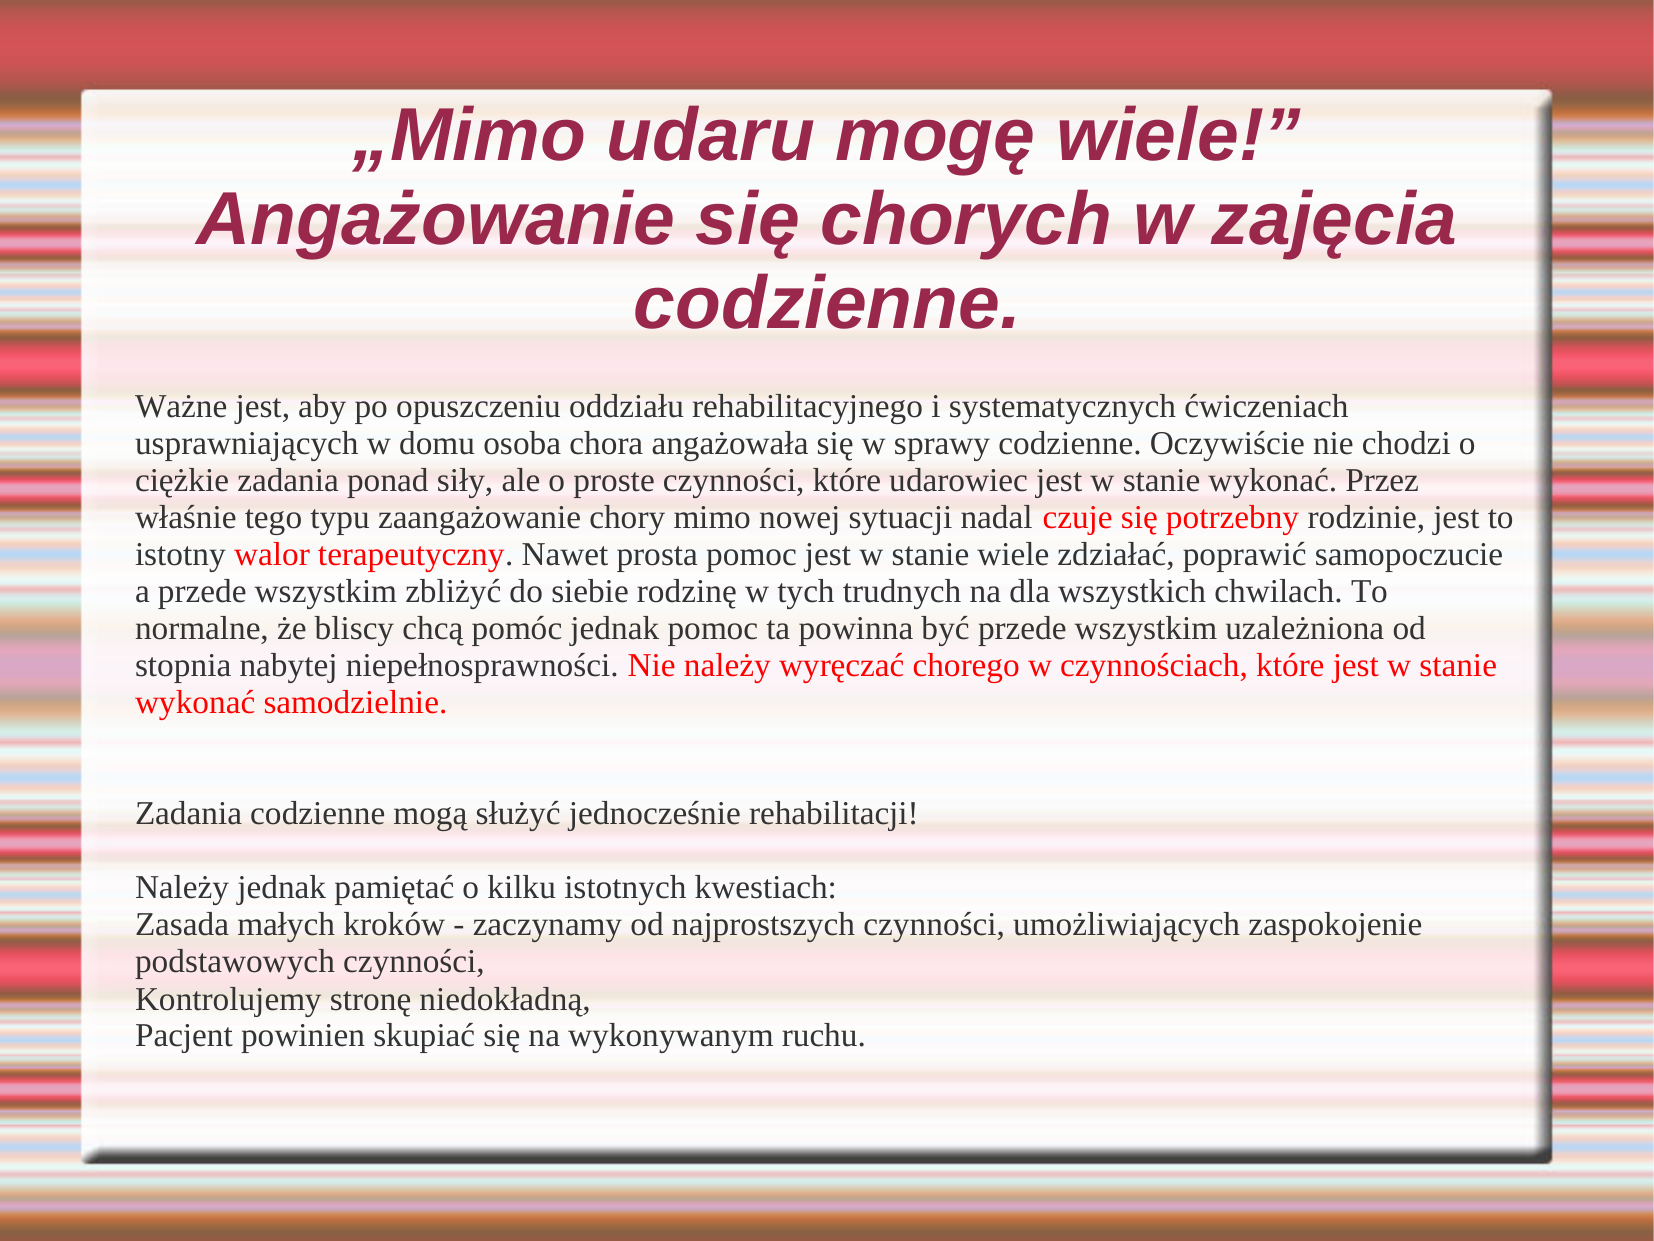

# „Mimo udaru mogę wiele!” Angażowanie się chorych w zajęcia codzienne.
Ważne jest, aby po opuszczeniu oddziału rehabilitacyjnego i systematycznych ćwiczeniach usprawniających w domu osoba chora angażowała się w sprawy codzienne. Oczywiście nie chodzi o ciężkie zadania ponad siły, ale o proste czynności, które udarowiec jest w stanie wykonać. Przez właśnie tego typu zaangażowanie chory mimo nowej sytuacji nadal czuje się potrzebny rodzinie, jest to istotny walor terapeutyczny. Nawet prosta pomoc jest w stanie wiele zdziałać, poprawić samopoczucie a przede wszystkim zbliżyć do siebie rodzinę w tych trudnych na dla wszystkich chwilach. To normalne, że bliscy chcą pomóc jednak pomoc ta powinna być przede wszystkim uzależniona od stopnia nabytej niepełnosprawności. Nie należy wyręczać chorego w czynnościach, które jest w stanie wykonać samodzielnie.
Zadania codzienne mogą służyć jednocześnie rehabilitacji!
Należy jednak pamiętać o kilku istotnych kwestiach:
Zasada małych kroków - zaczynamy od najprostszych czynności, umożliwiających zaspokojenie podstawowych czynności,
Kontrolujemy stronę niedokładną,
Pacjent powinien skupiać się na wykonywanym ruchu.